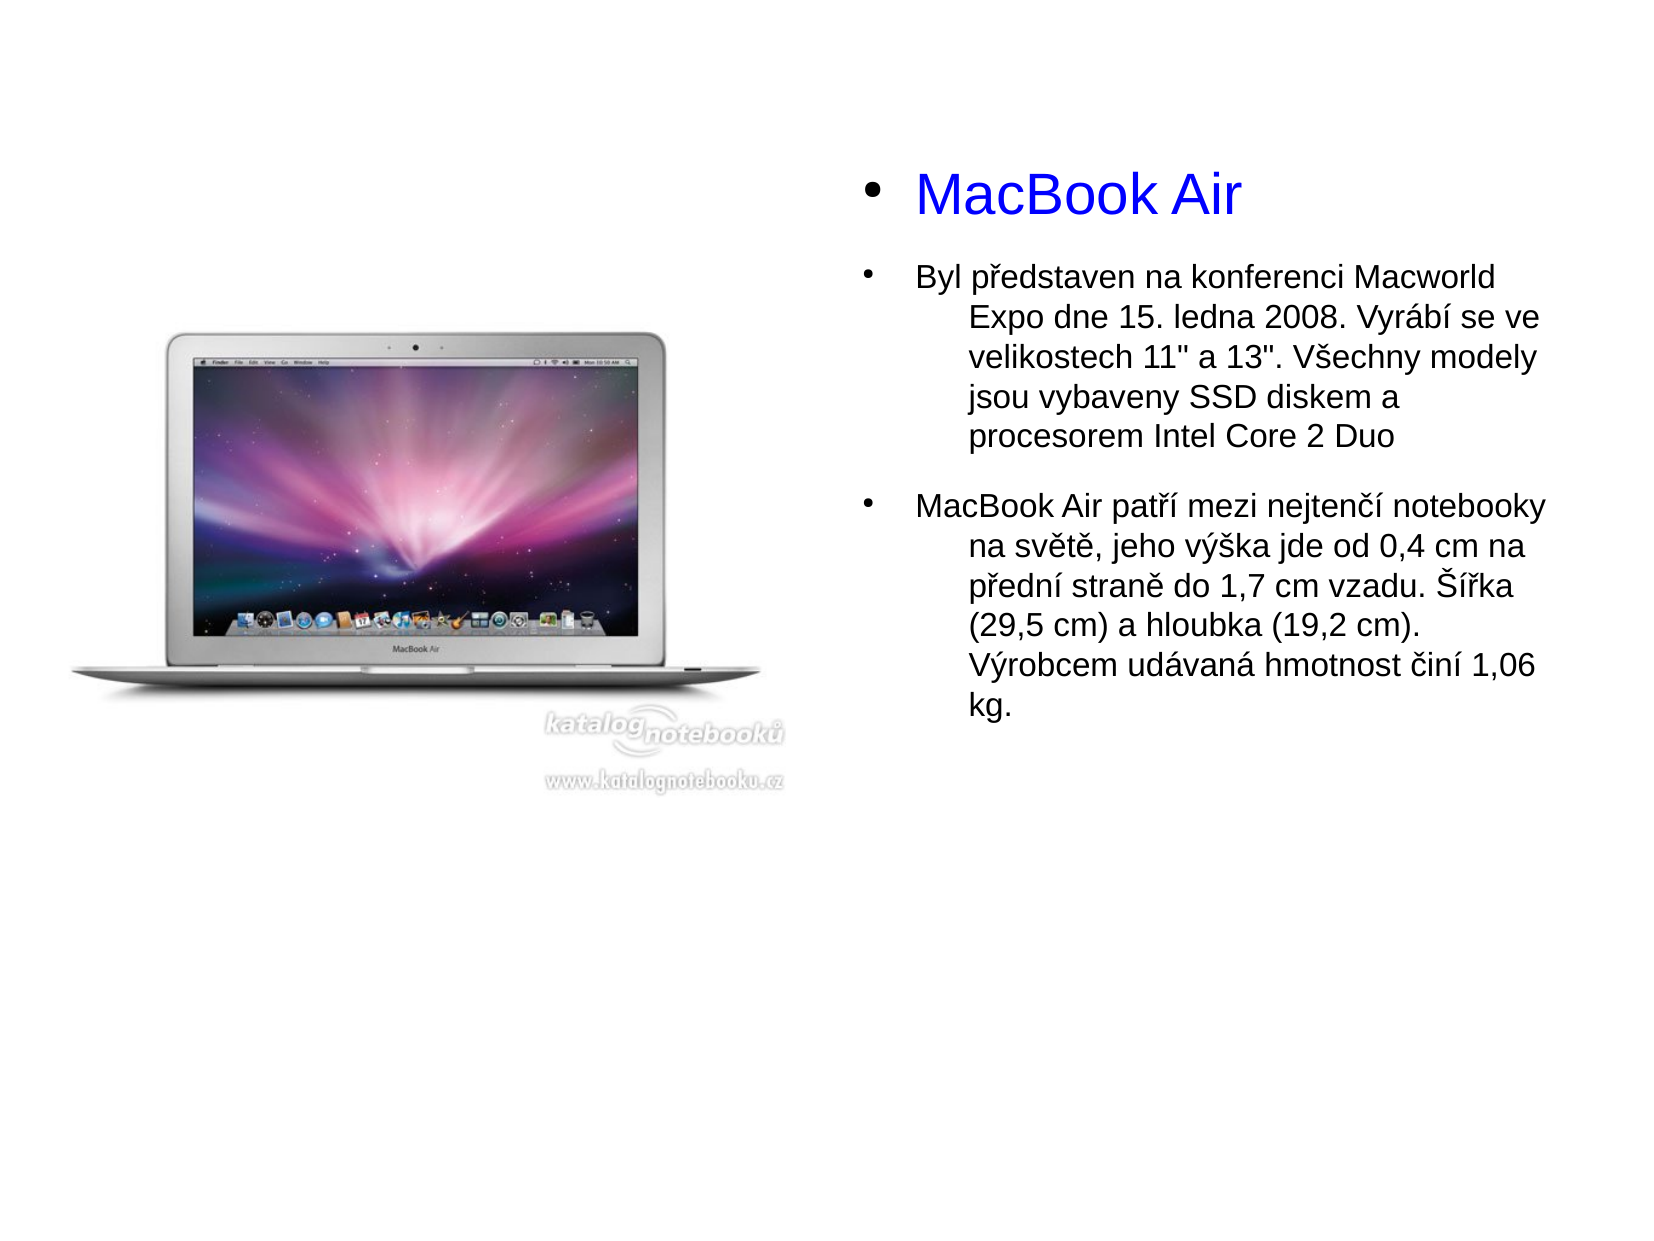

# MacBook Air
Byl představen na konferenci Macworld Expo dne 15. ledna 2008. Vyrábí se ve velikostech 11" a 13". Všechny modely jsou vybaveny SSD diskem a procesorem Intel Core 2 Duo
MacBook Air patří mezi nejtenčí notebooky na světě, jeho výška jde od 0,4 cm na přední straně do 1,7 cm vzadu. Šířka (29,5 cm) a hloubka (19,2 cm). Výrobcem udávaná hmotnost činí 1,06 kg.